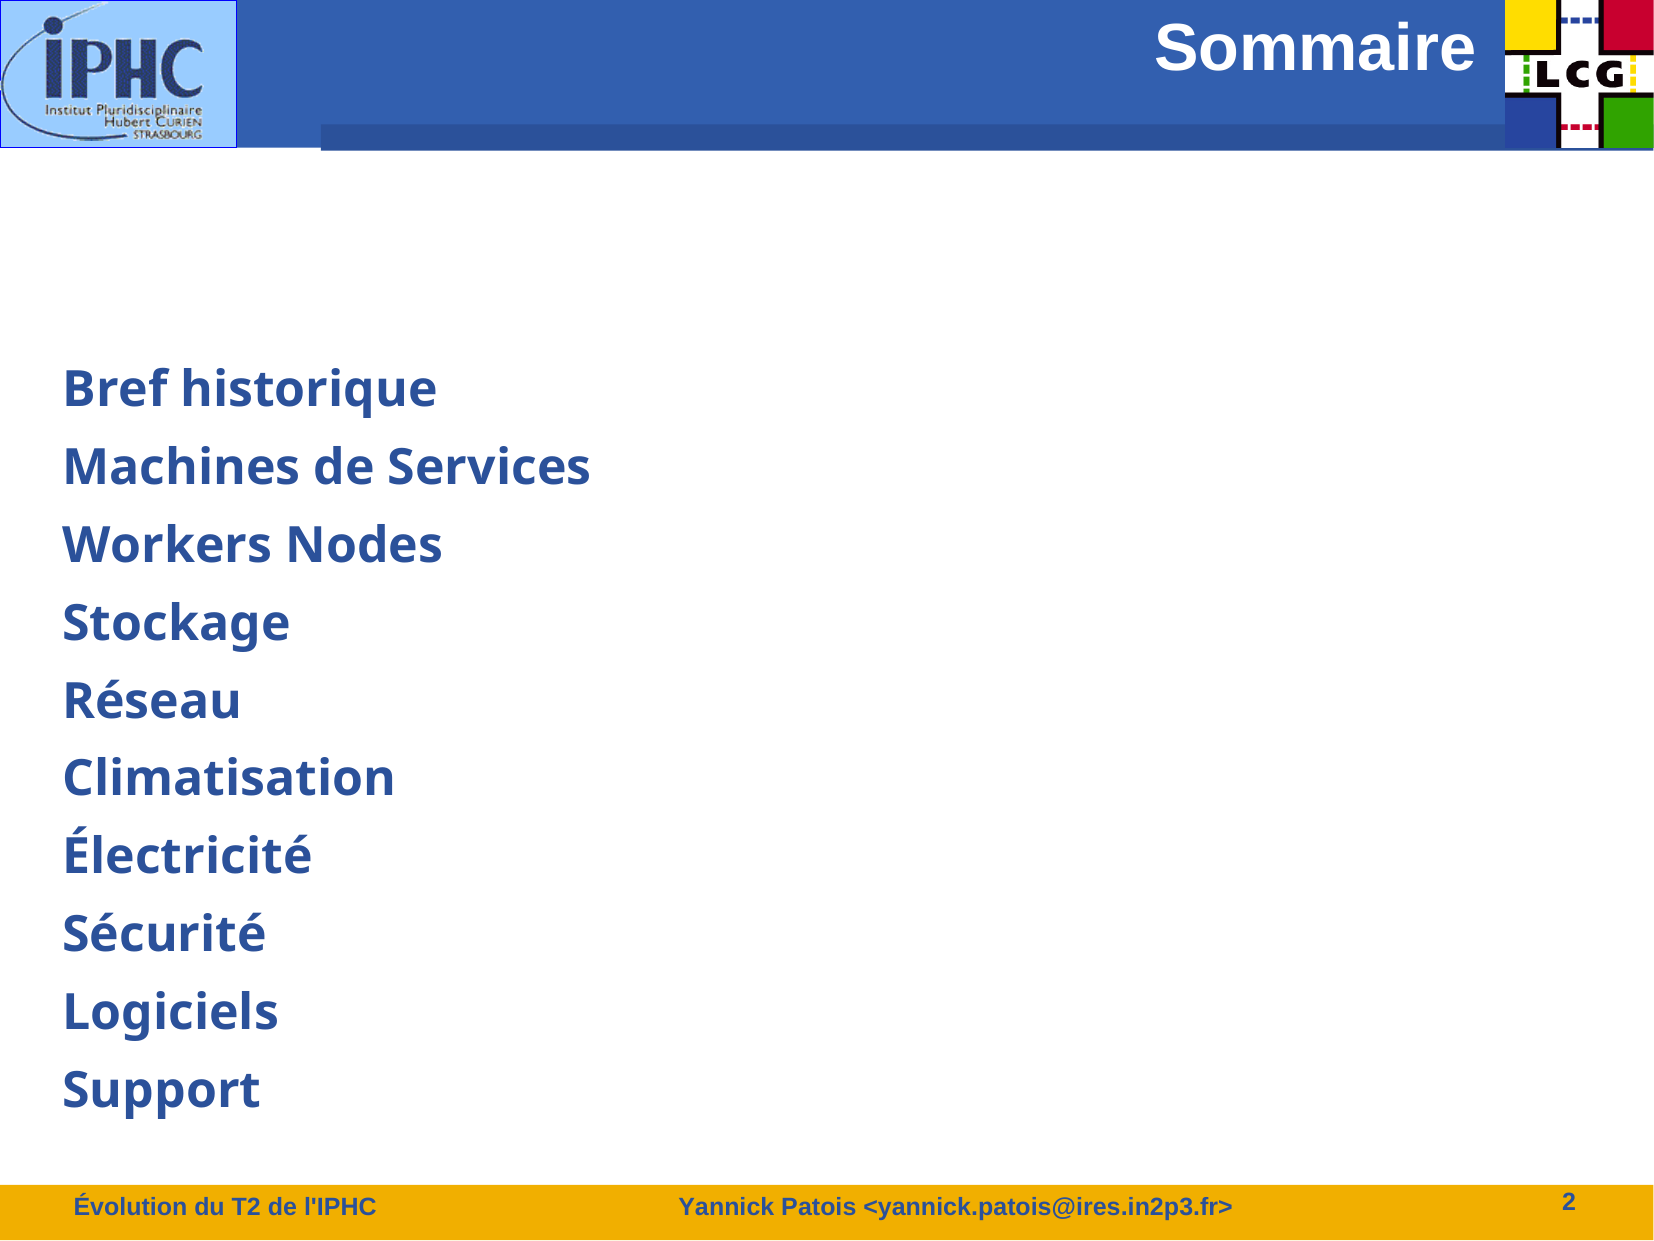

# Sommaire
Bref historique
Machines de Services
Workers Nodes
Stockage
Réseau
Climatisation
Électricité
Sécurité
Logiciels
Support